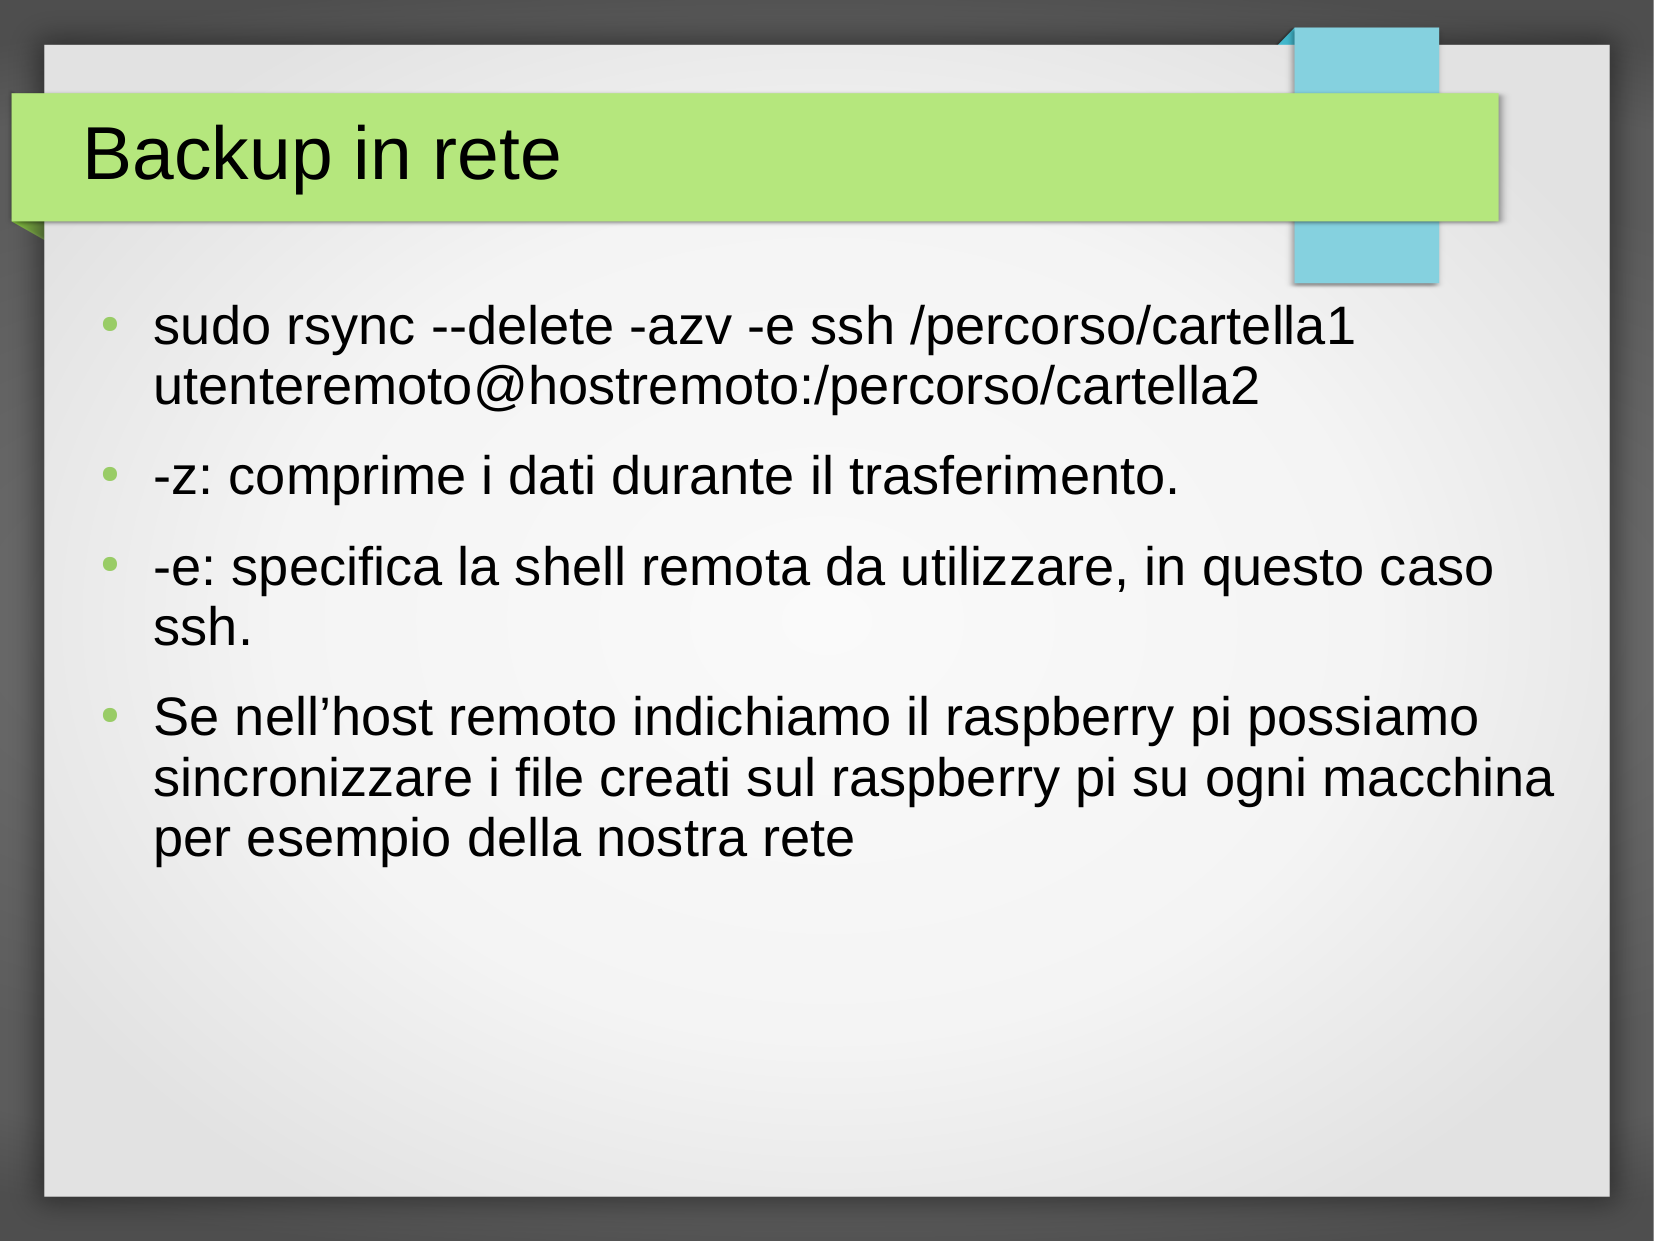

# Backup in rete
sudo rsync --delete -azv -e ssh /percorso/cartella1 utenteremoto@hostremoto:/percorso/cartella2
-z: comprime i dati durante il trasferimento.
-e: specifica la shell remota da utilizzare, in questo caso ssh.
Se nell’host remoto indichiamo il raspberry pi possiamo sincronizzare i file creati sul raspberry pi su ogni macchina per esempio della nostra rete